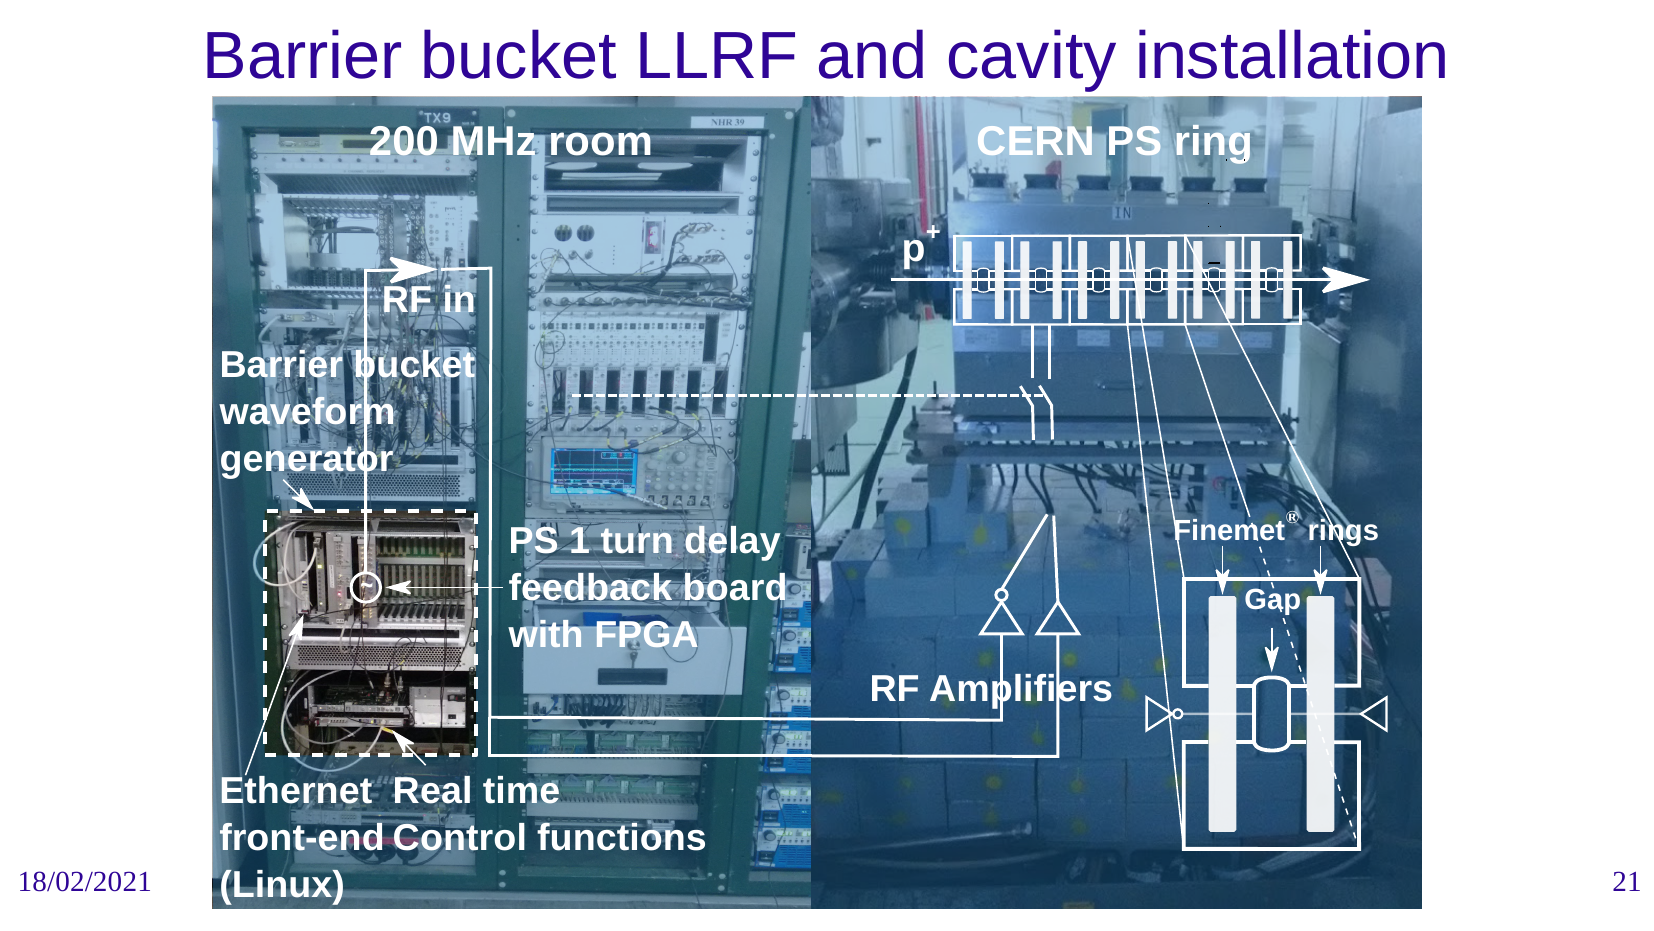

# Barrier bucket LLRF and cavity installation
18/02/2021
Barrier buckets for beam loss reduction in the PS - M. Vadai
21